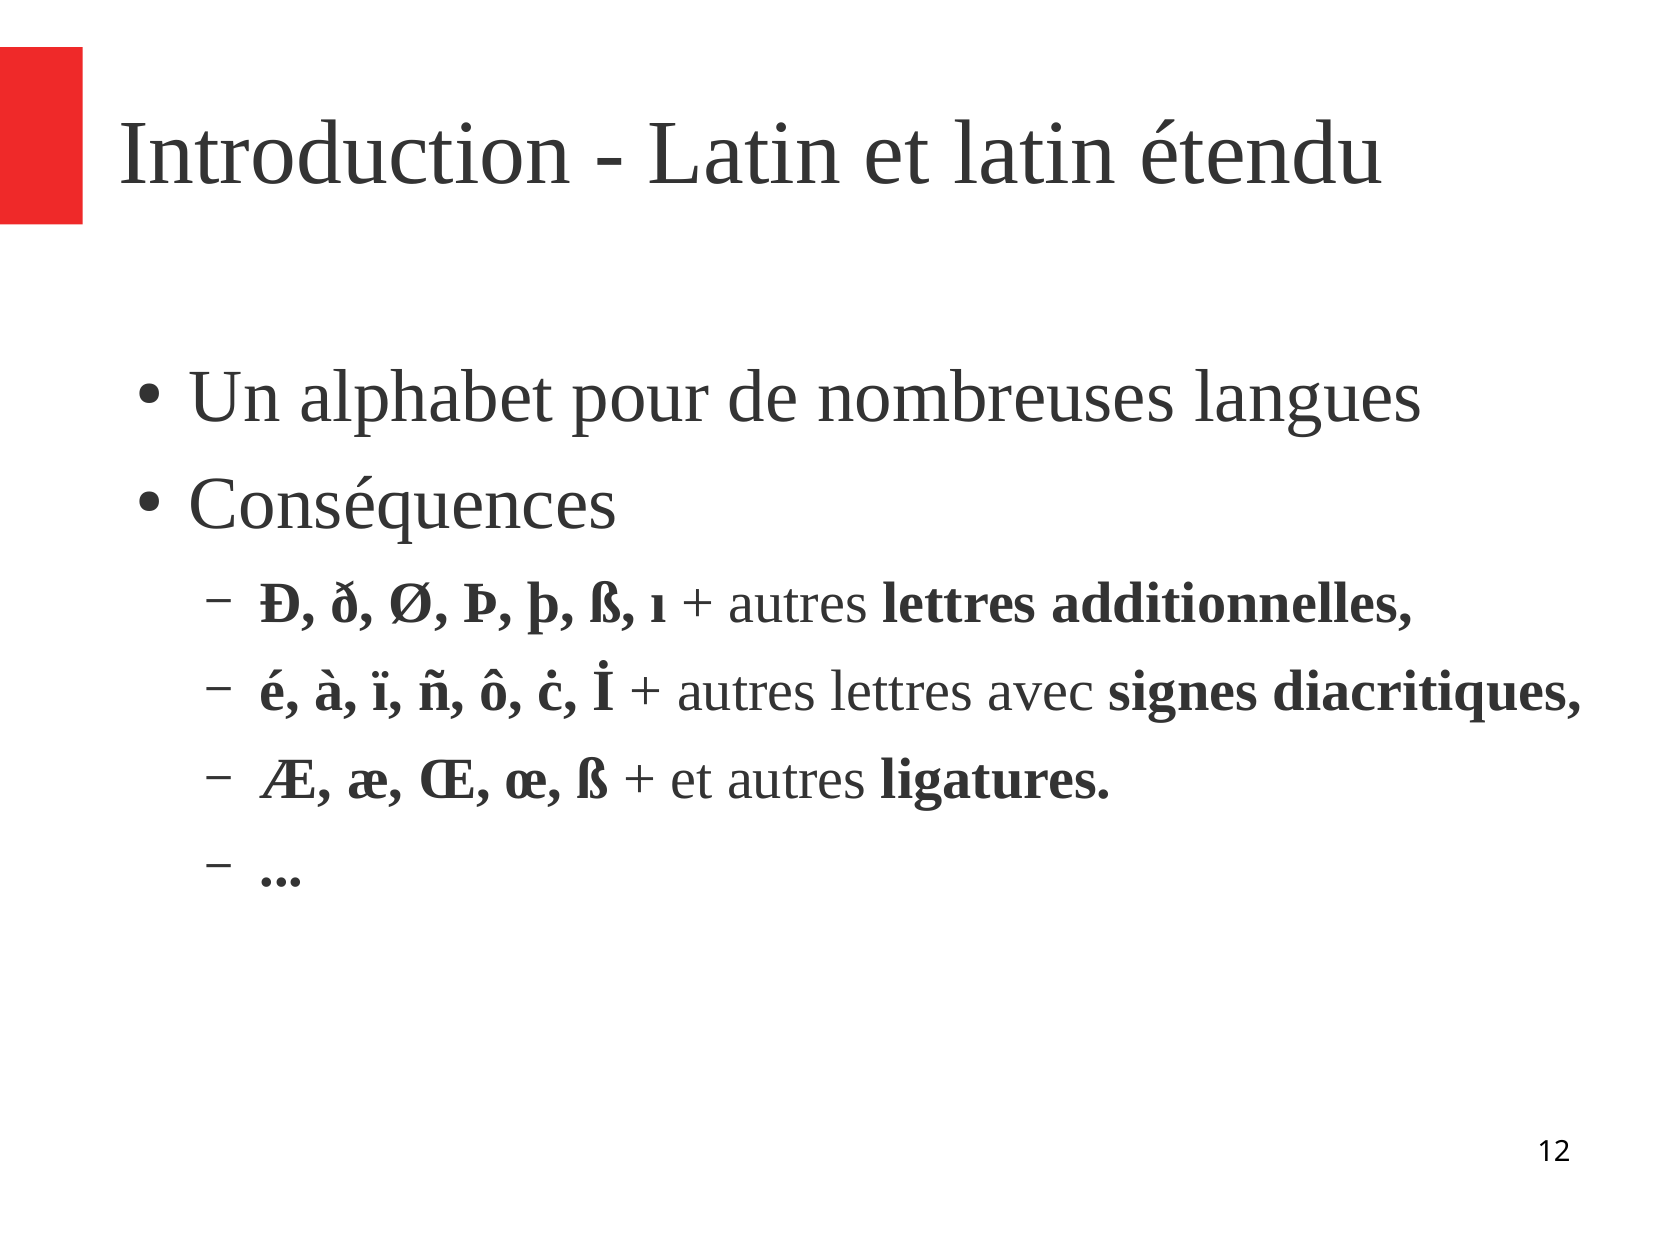

# Introduction - Latin et latin étendu
Un alphabet pour de nombreuses langues
Conséquences
Ð, ð, Ø, Þ, þ, ß, ı + autres lettres additionnelles,
é, à, ï, ñ, ô, ċ, İ + autres lettres avec signes diacritiques,
Æ, æ, Œ, œ, ß + et autres ligatures.
...
12